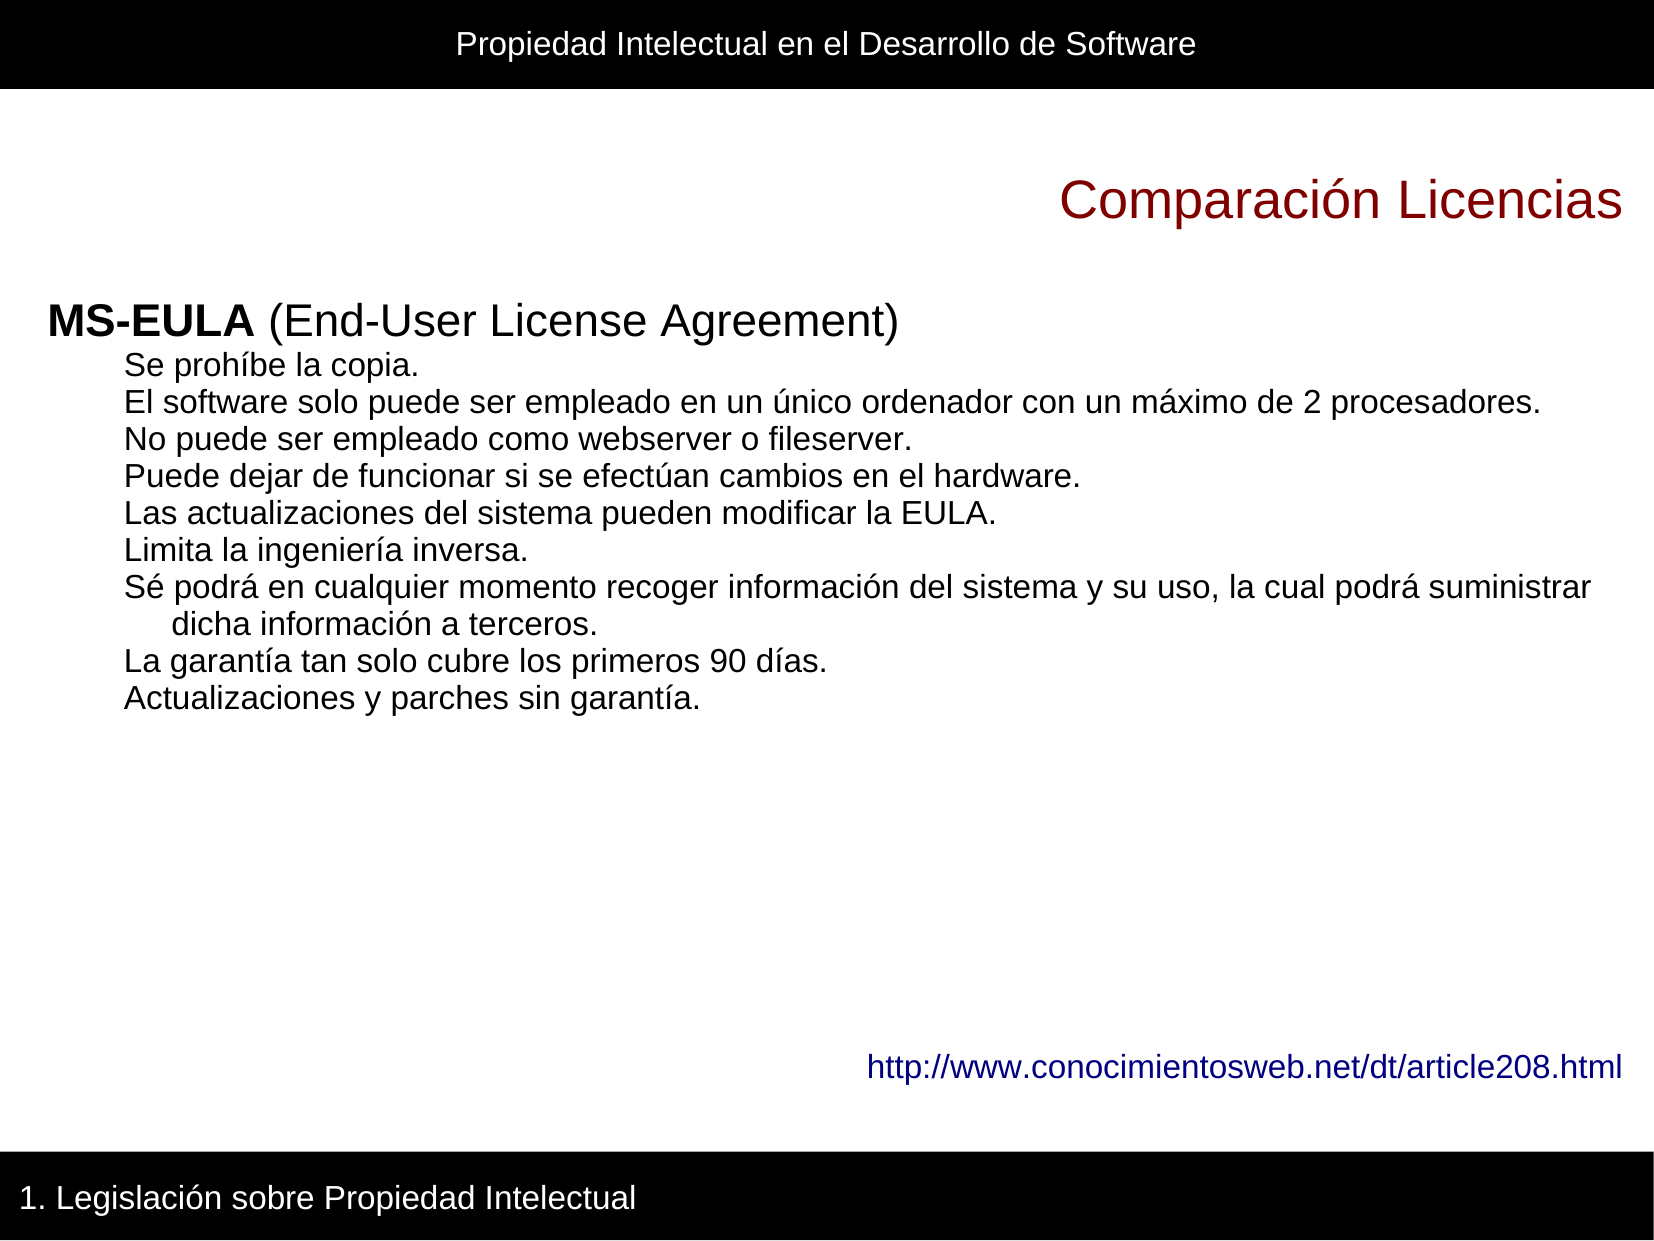

# Comparación Licencias
MS-EULA (End-User License Agreement)
Se prohíbe la copia.
El software solo puede ser empleado en un único ordenador con un máximo de 2 procesadores.
No puede ser empleado como webserver o fileserver.
Puede dejar de funcionar si se efectúan cambios en el hardware.
Las actualizaciones del sistema pueden modificar la EULA.
Limita la ingeniería inversa.
Sé podrá en cualquier momento recoger información del sistema y su uso, la cual podrá suministrar dicha información a terceros.
La garantía tan solo cubre los primeros 90 días.
Actualizaciones y parches sin garantía.
http://www.conocimientosweb.net/dt/article208.html
1. Legislación sobre Propiedad Intelectual